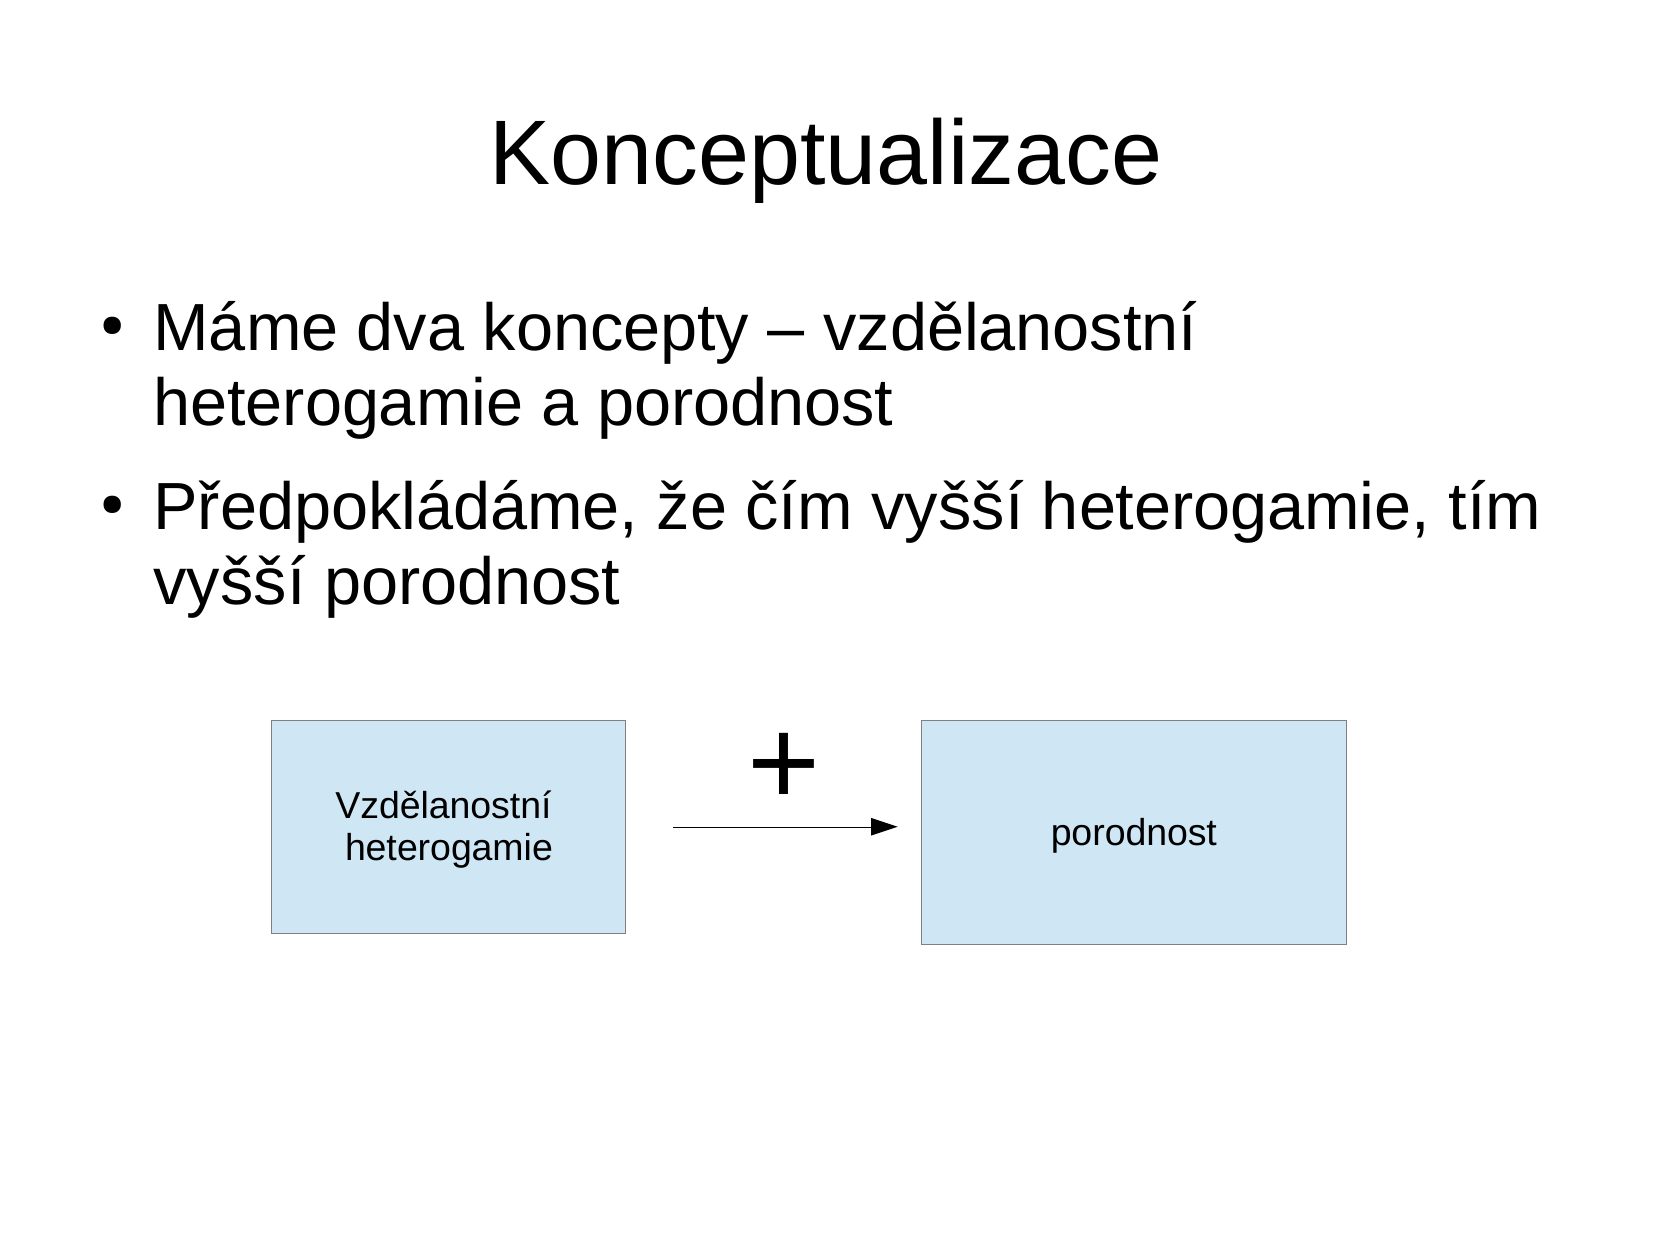

# Konceptualizace
Máme dva koncepty – vzdělanostní heterogamie a porodnost
Předpokládáme, že čím vyšší heterogamie, tím vyšší porodnost
+
Vzdělanostní
heterogamie
porodnost